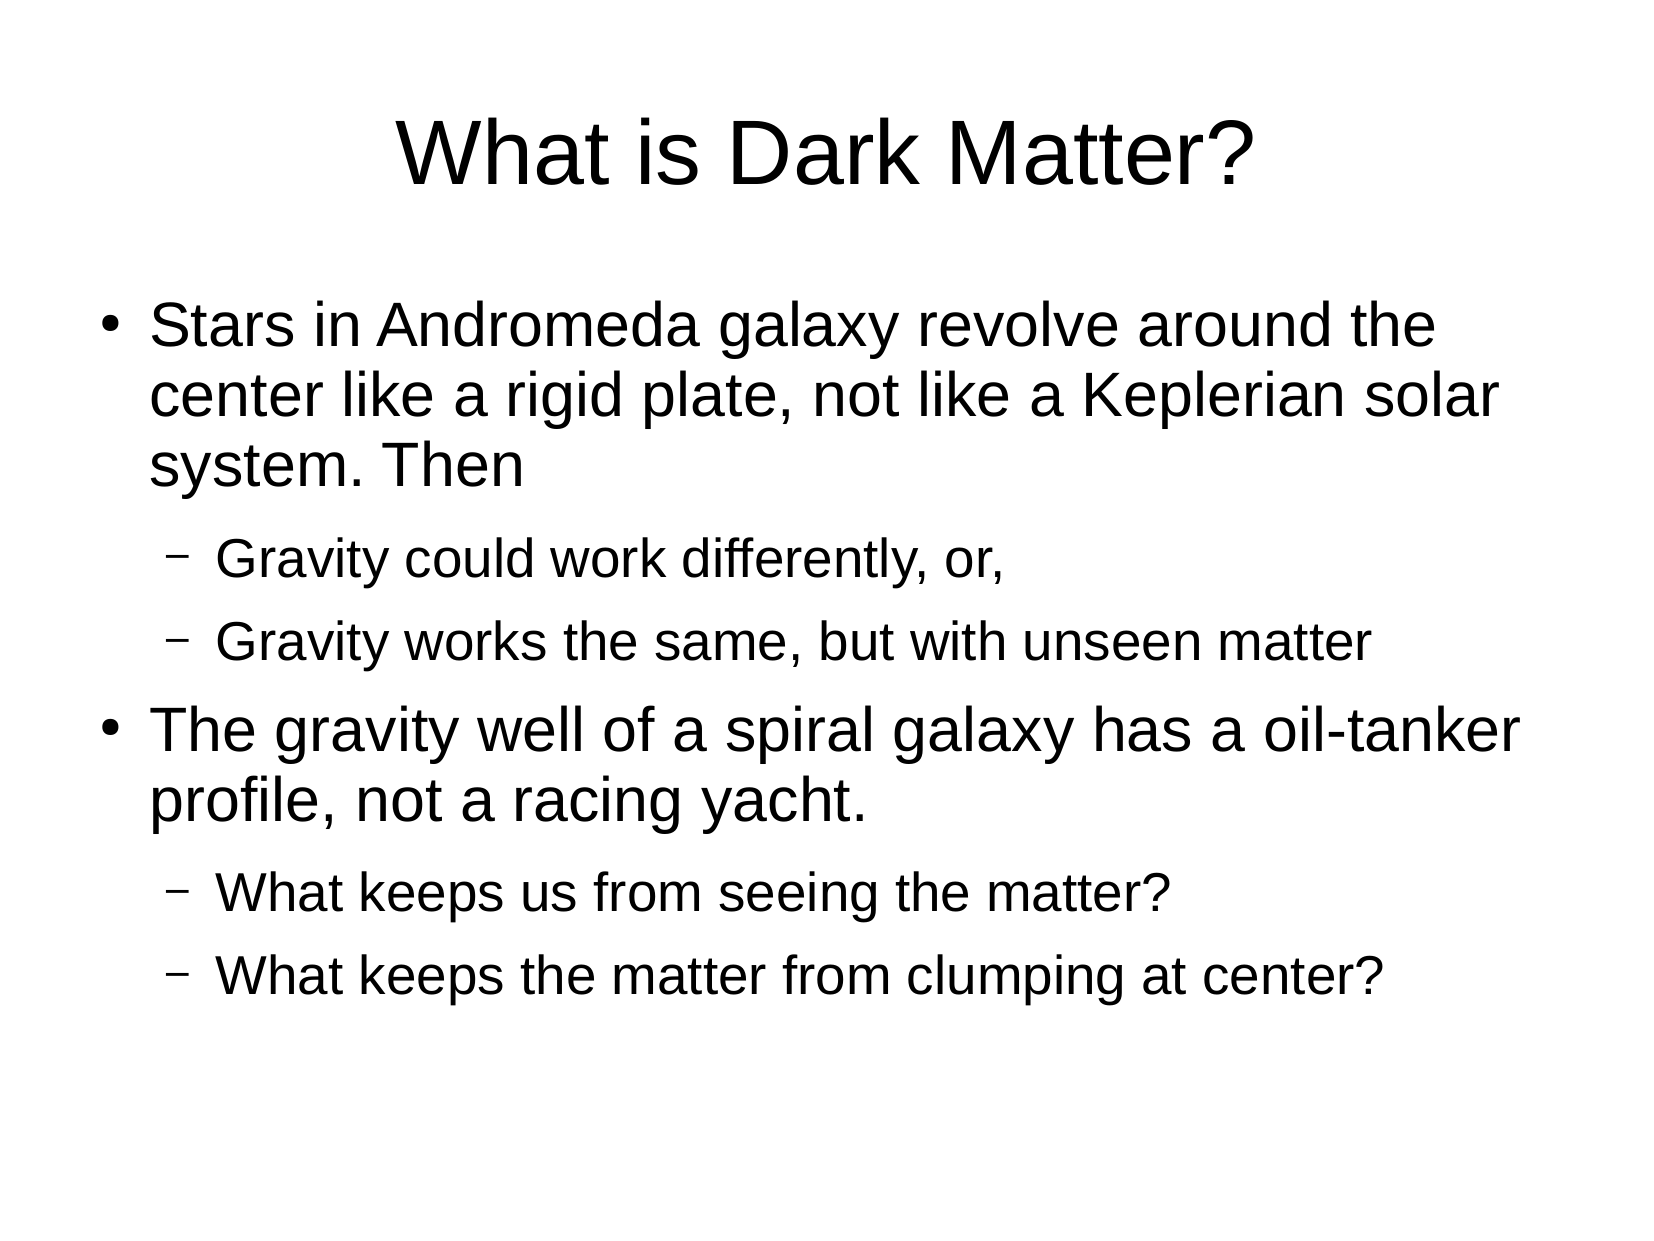

# What is Dark Matter?
Stars in Andromeda galaxy revolve around the center like a rigid plate, not like a Keplerian solar system. Then
Gravity could work differently, or,
Gravity works the same, but with unseen matter
The gravity well of a spiral galaxy has a oil-tanker profile, not a racing yacht.
What keeps us from seeing the matter?
What keeps the matter from clumping at center?